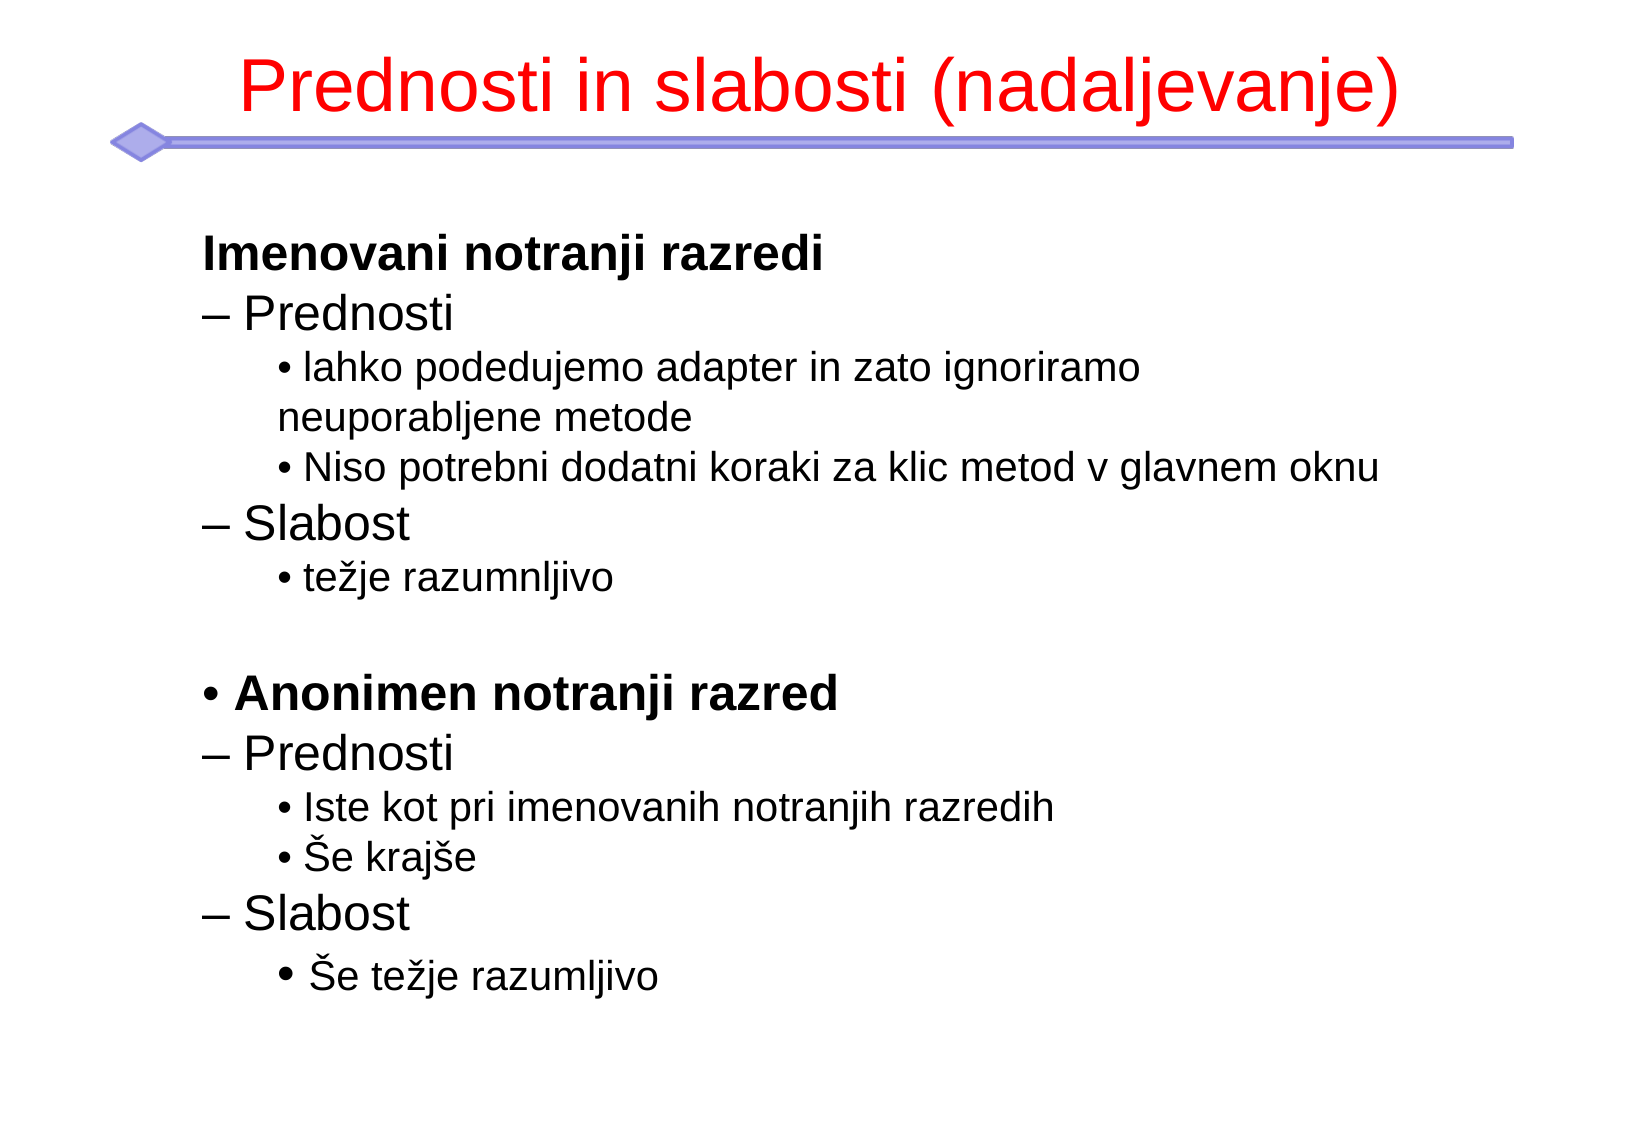

# Prednosti in slabosti (nadaljevanje)
Imenovani notranji razredi
– Prednosti
• lahko podedujemo adapter in zato ignoriramo neuporabljene metode
• Niso potrebni dodatni koraki za klic metod v glavnem oknu
– Slabost
• težje razumnljivo
• Anonimen notranji razred
– Prednosti
• Iste kot pri imenovanih notranjih razredih
• Še krajše
– Slabost
• Še težje razumljivo